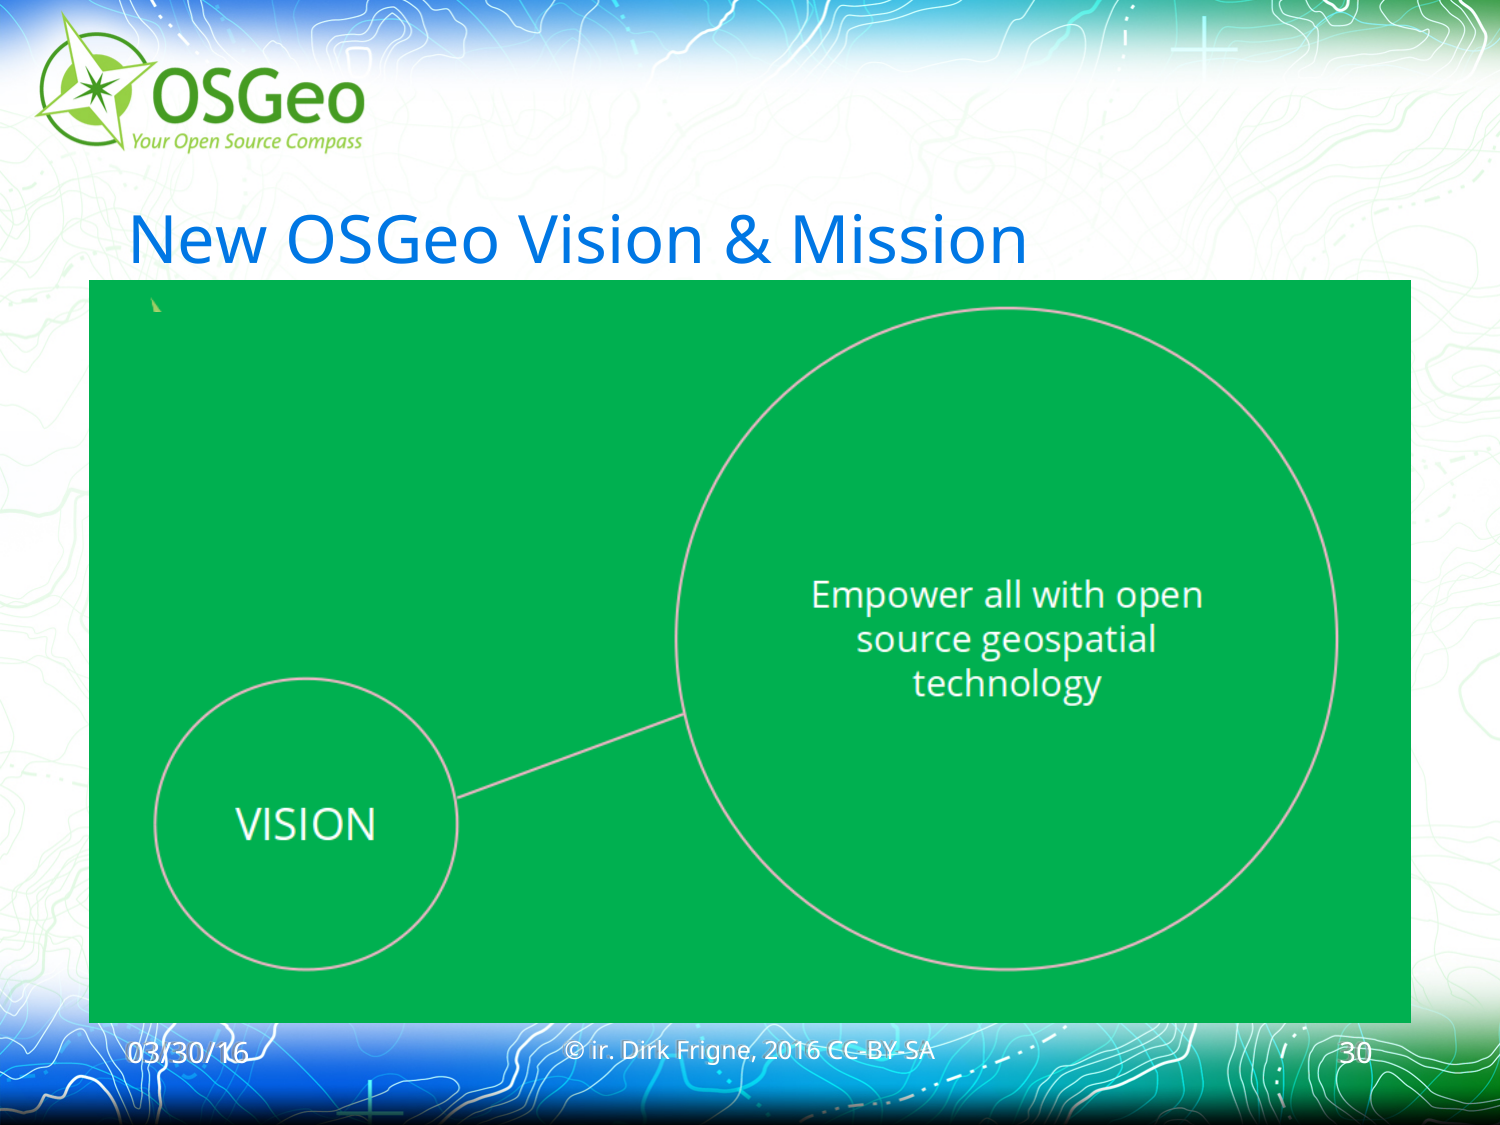

# New OSGeo Vision & Mission
03/30/16
© ir. Dirk Frigne, 2016 CC-BY-SA
30